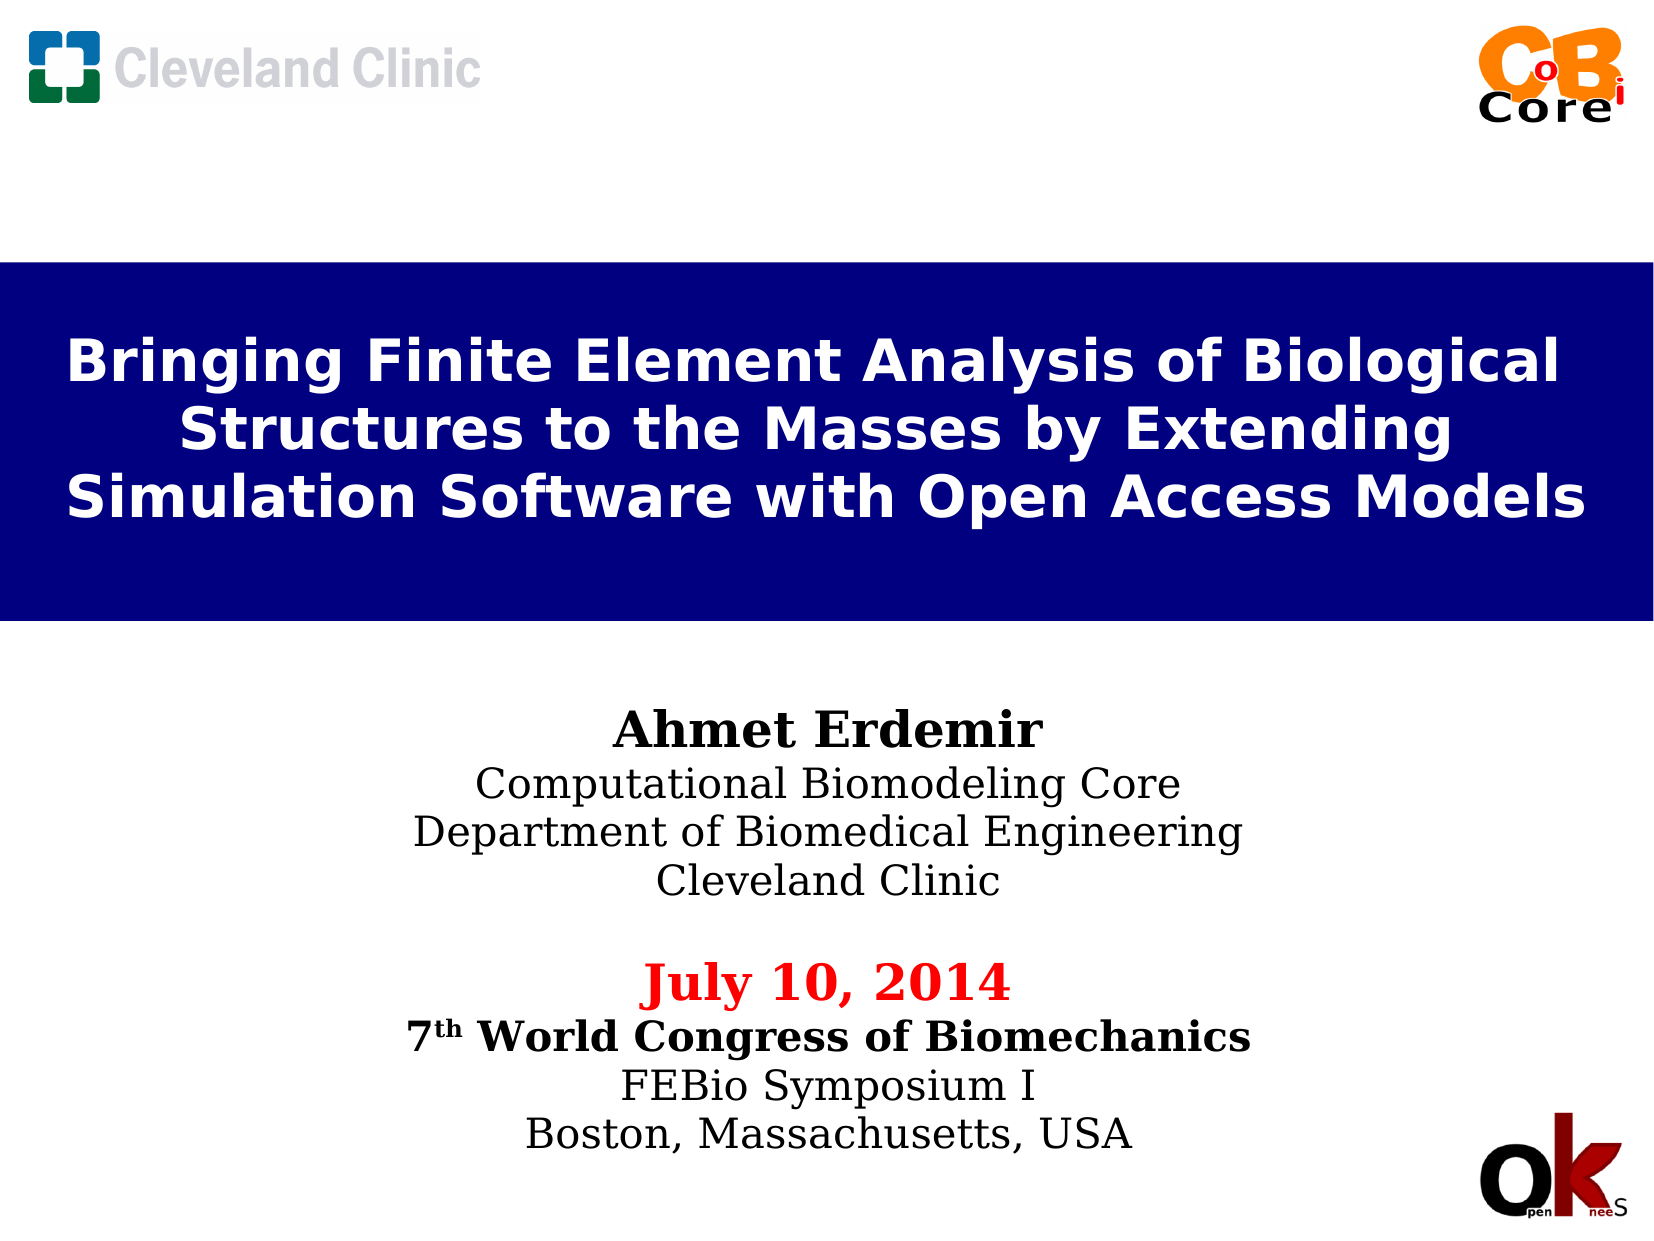

Bringing Finite Element Analysis of Biological
Structures to the Masses by Extending
Simulation Software with Open Access Models
Ahmet Erdemir
Computational Biomodeling Core
Department of Biomedical Engineering
Cleveland Clinic
July 10, 2014
7th World Congress of Biomechanics
FEBio Symposium I
Boston, Massachusetts, USA